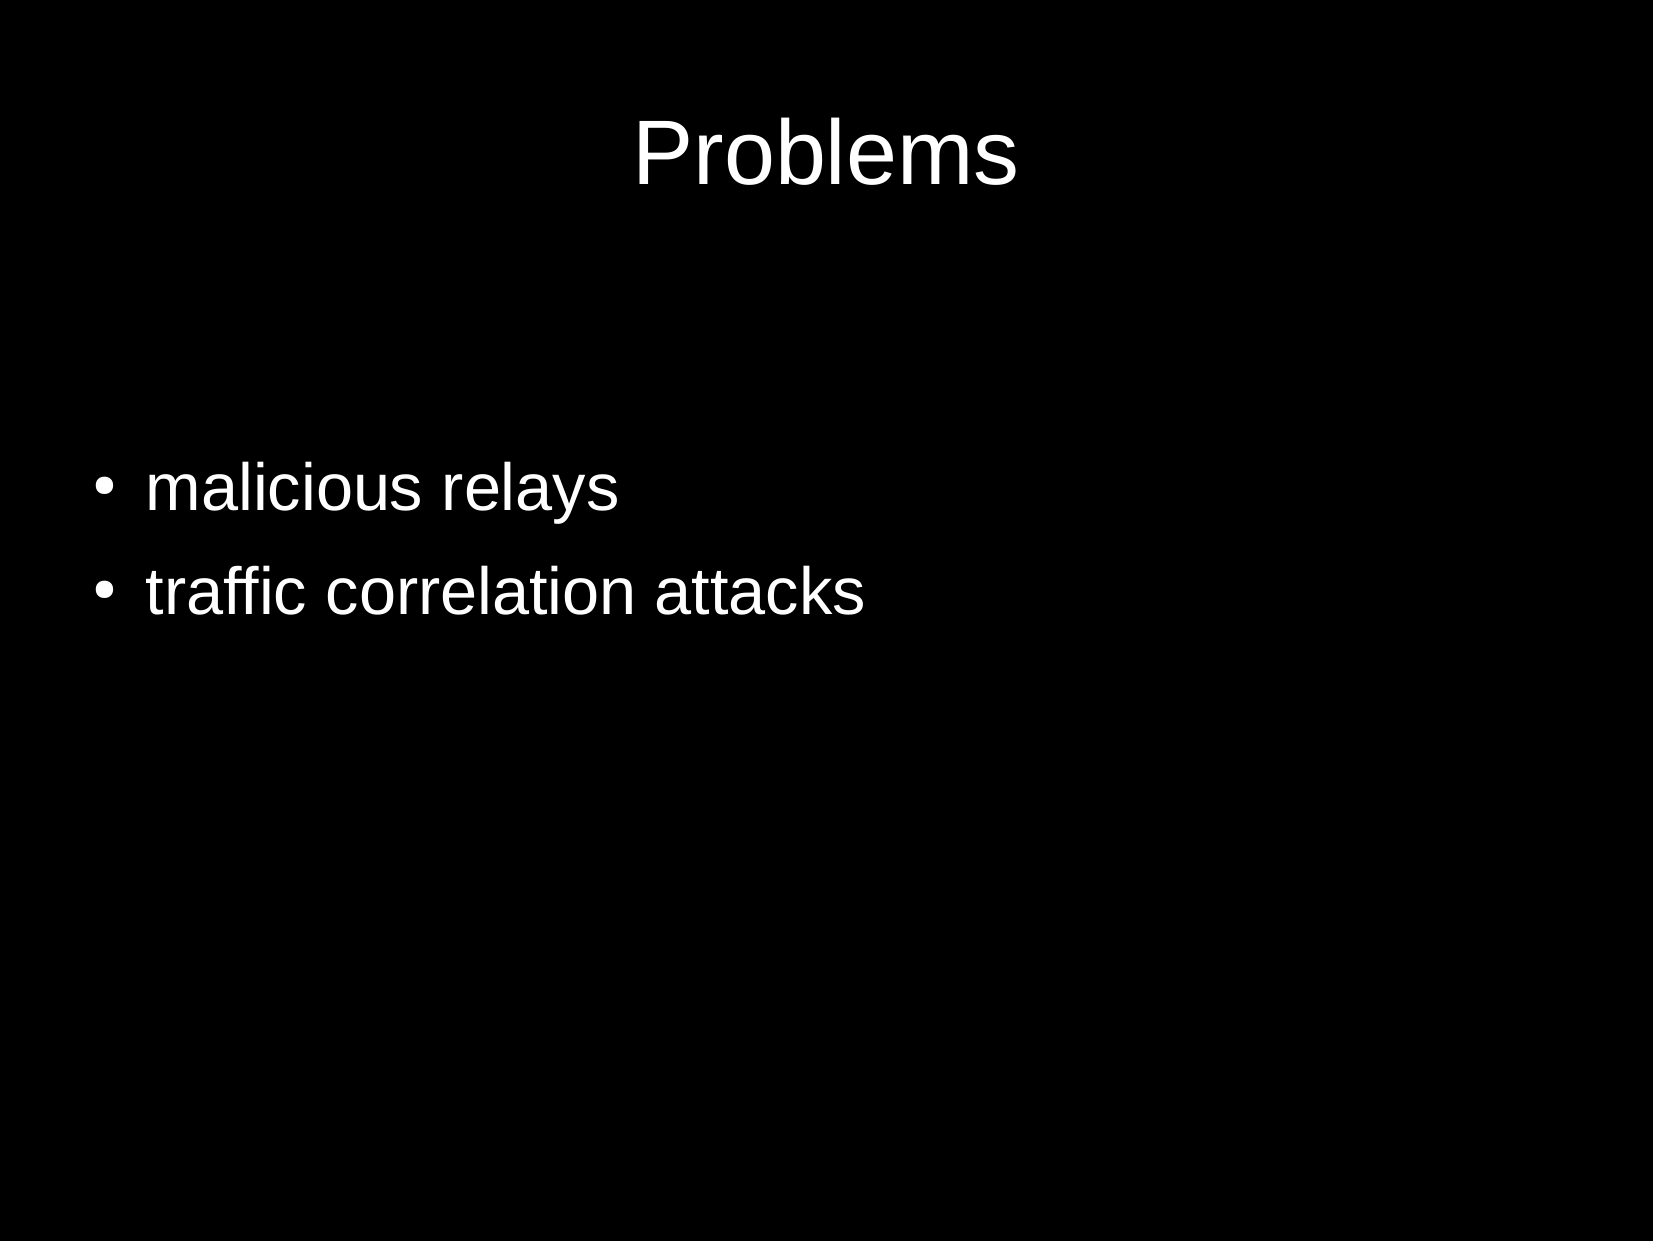

# Problems
malicious relays
traffic correlation attacks